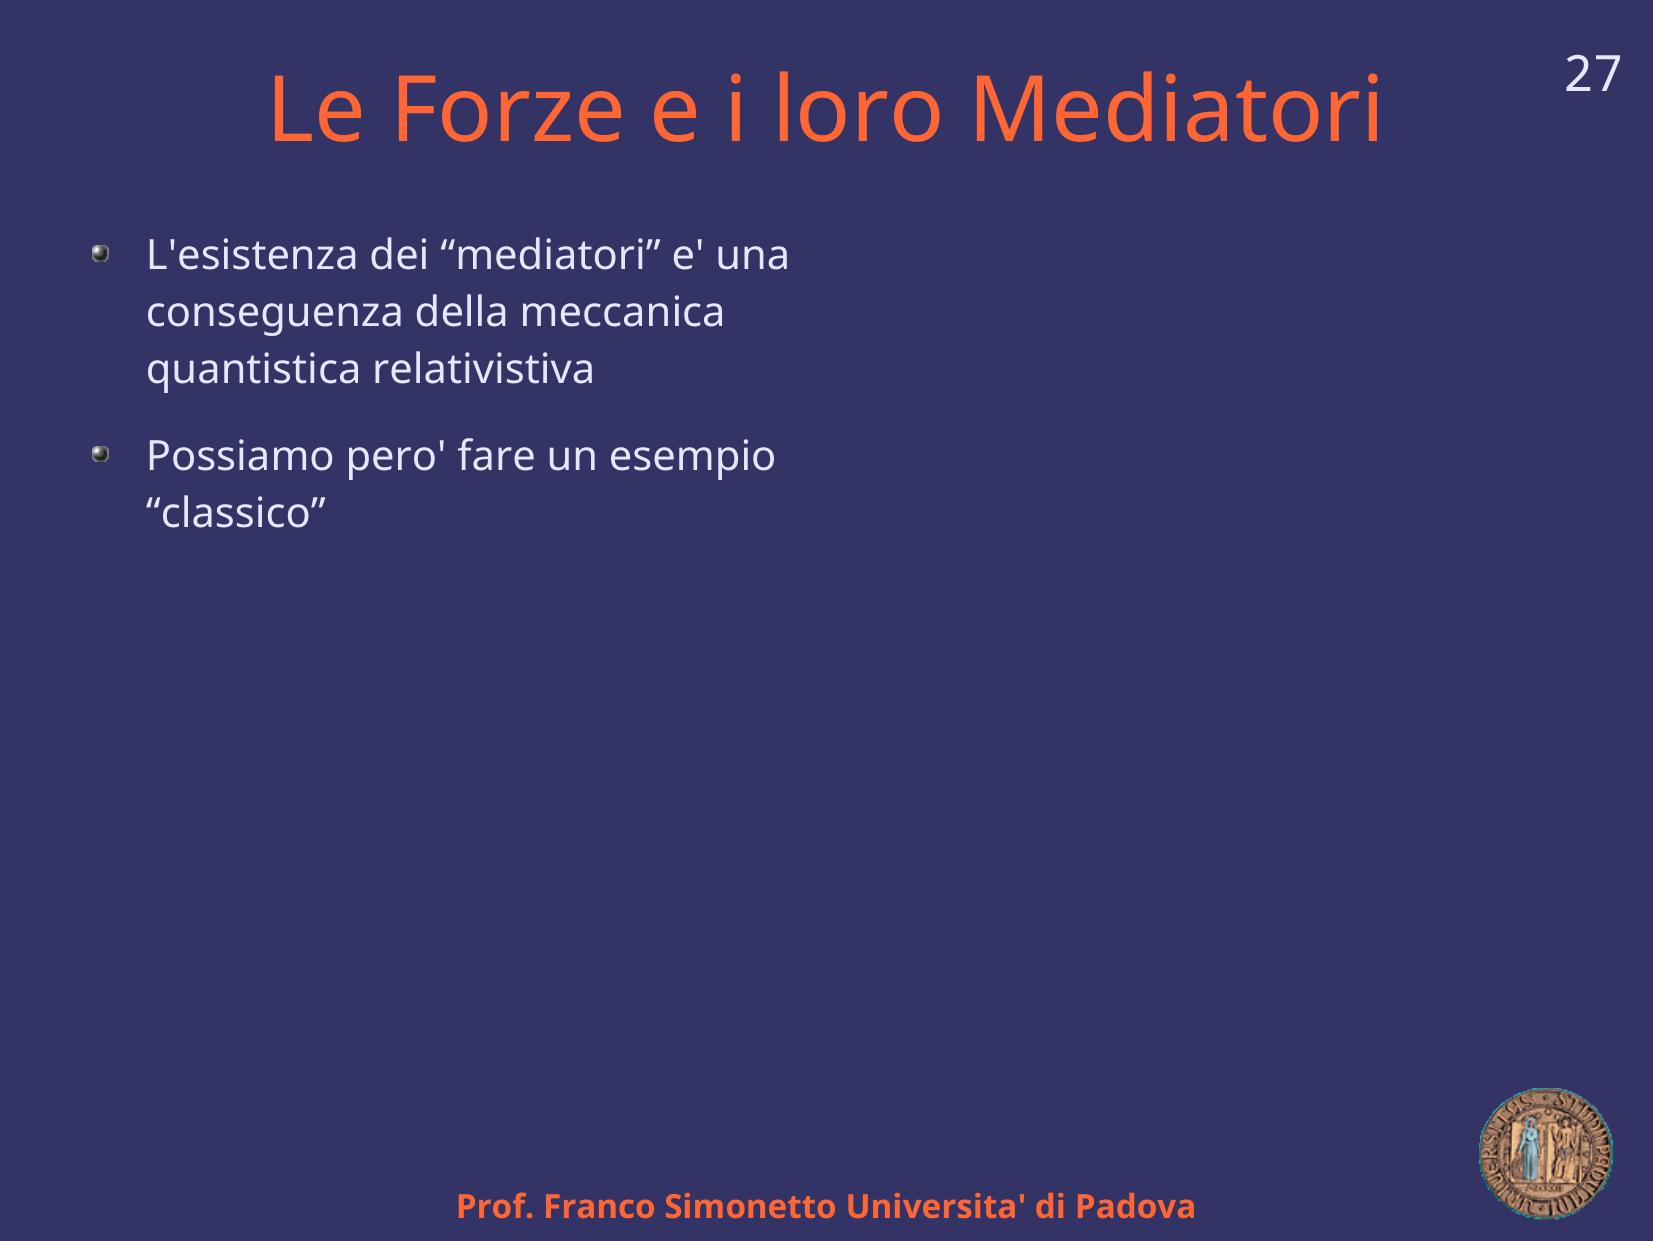

27
# Le Forze e i loro Mediatori
L'esistenza dei “mediatori” e' una conseguenza della meccanica quantistica relativistiva
Possiamo pero' fare un esempio “classico”